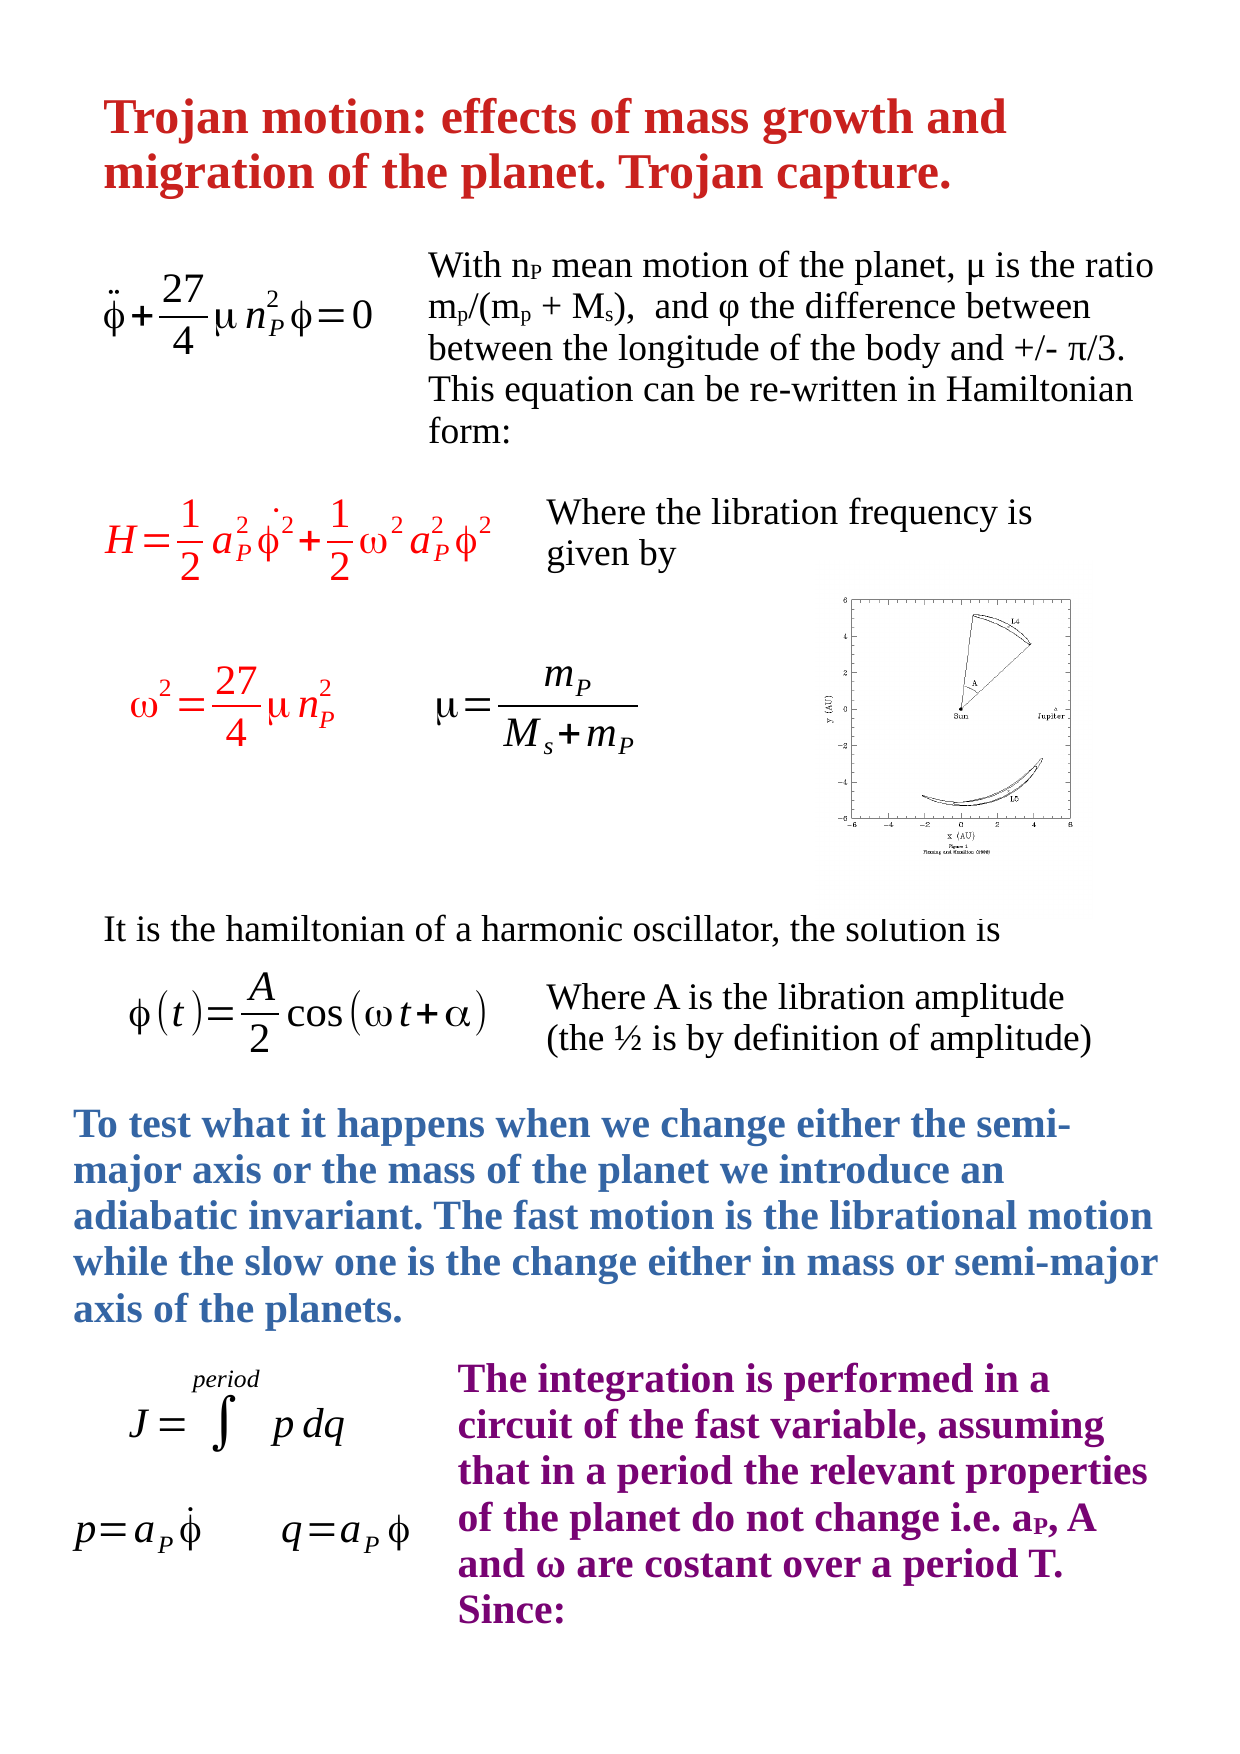

Trojan motion: effects of mass growth and migration of the planet. Trojan capture.
With nP mean motion of the planet, μ is the ratio mp/(mp + Ms), and φ the difference between between the longitude of the body and +/- π/3. This equation can be re-written in Hamiltonian form:
Where the libration frequency is given by
It is the hamiltonian of a harmonic oscillator, the solution is
Where A is the libration amplitude (the ½ is by definition of amplitude)
To test what it happens when we change either the semi-major axis or the mass of the planet we introduce an adiabatic invariant. The fast motion is the librational motion while the slow one is the change either in mass or semi-major axis of the planets.
The integration is performed in a circuit of the fast variable, assuming that in a period the relevant properties of the planet do not change i.e. aP, A and ω are costant over a period T. Since: